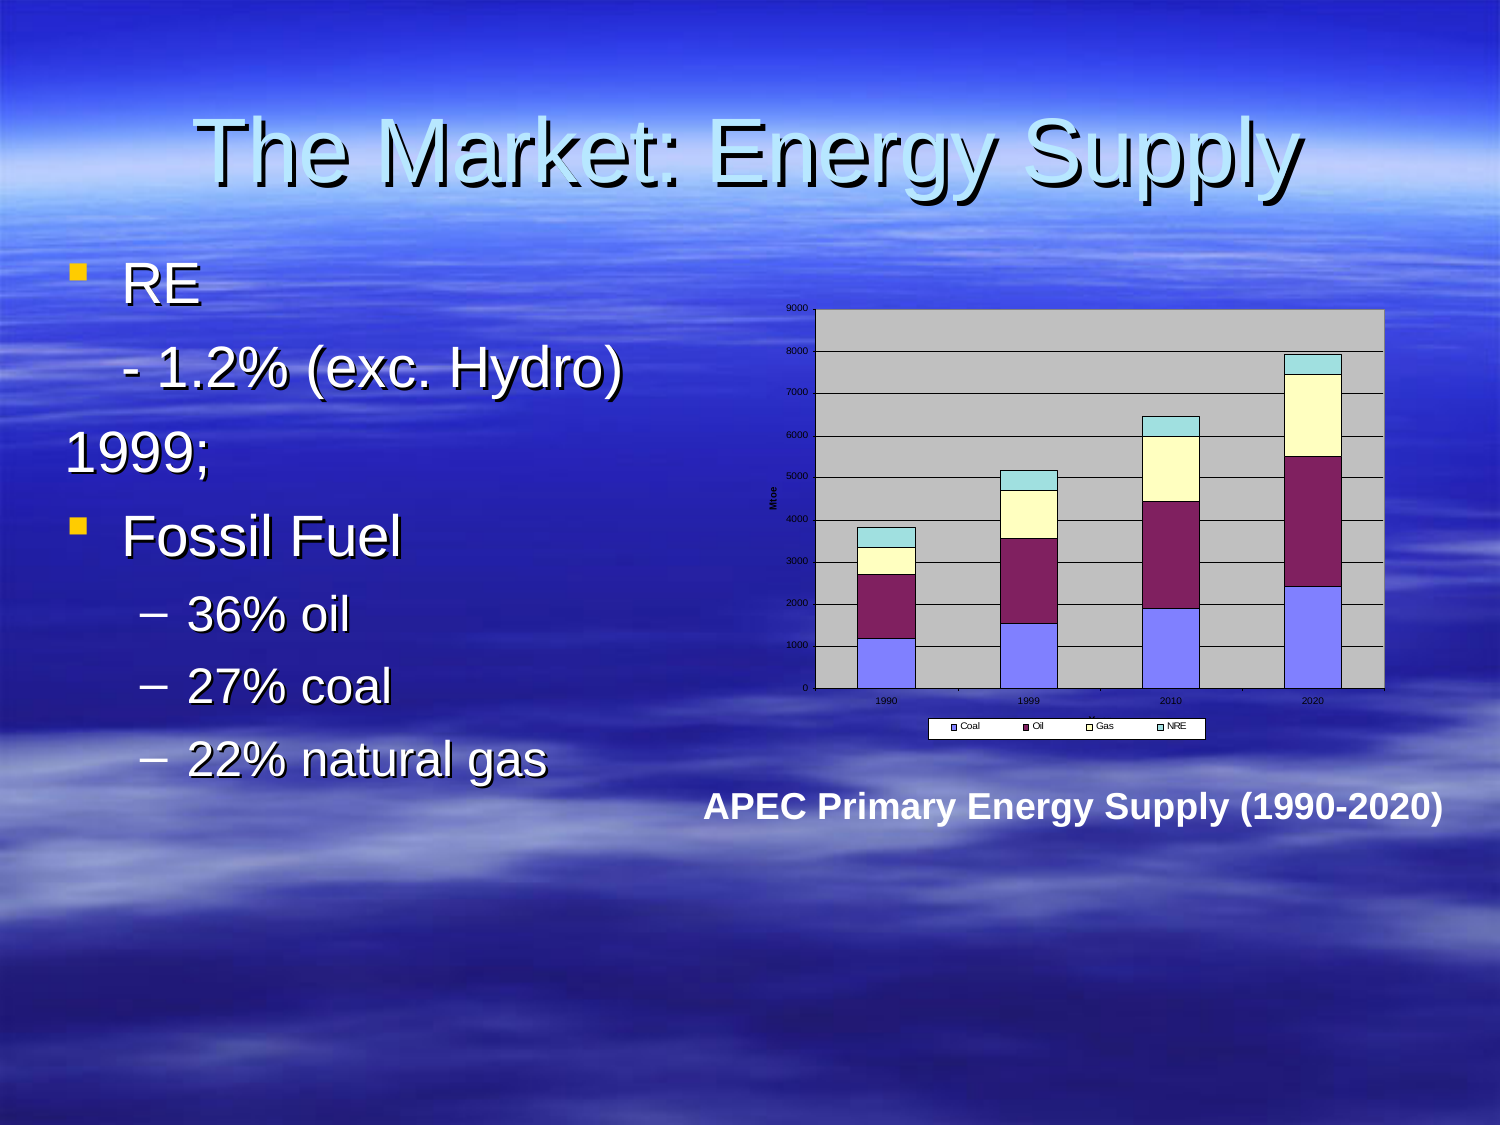

# The Market: Energy Supply
RE
 	- 1.2% (exc. Hydro)
1999;
Fossil Fuel
36% oil
27% coal
22% natural gas
APEC Primary Energy Supply (1990-2020)